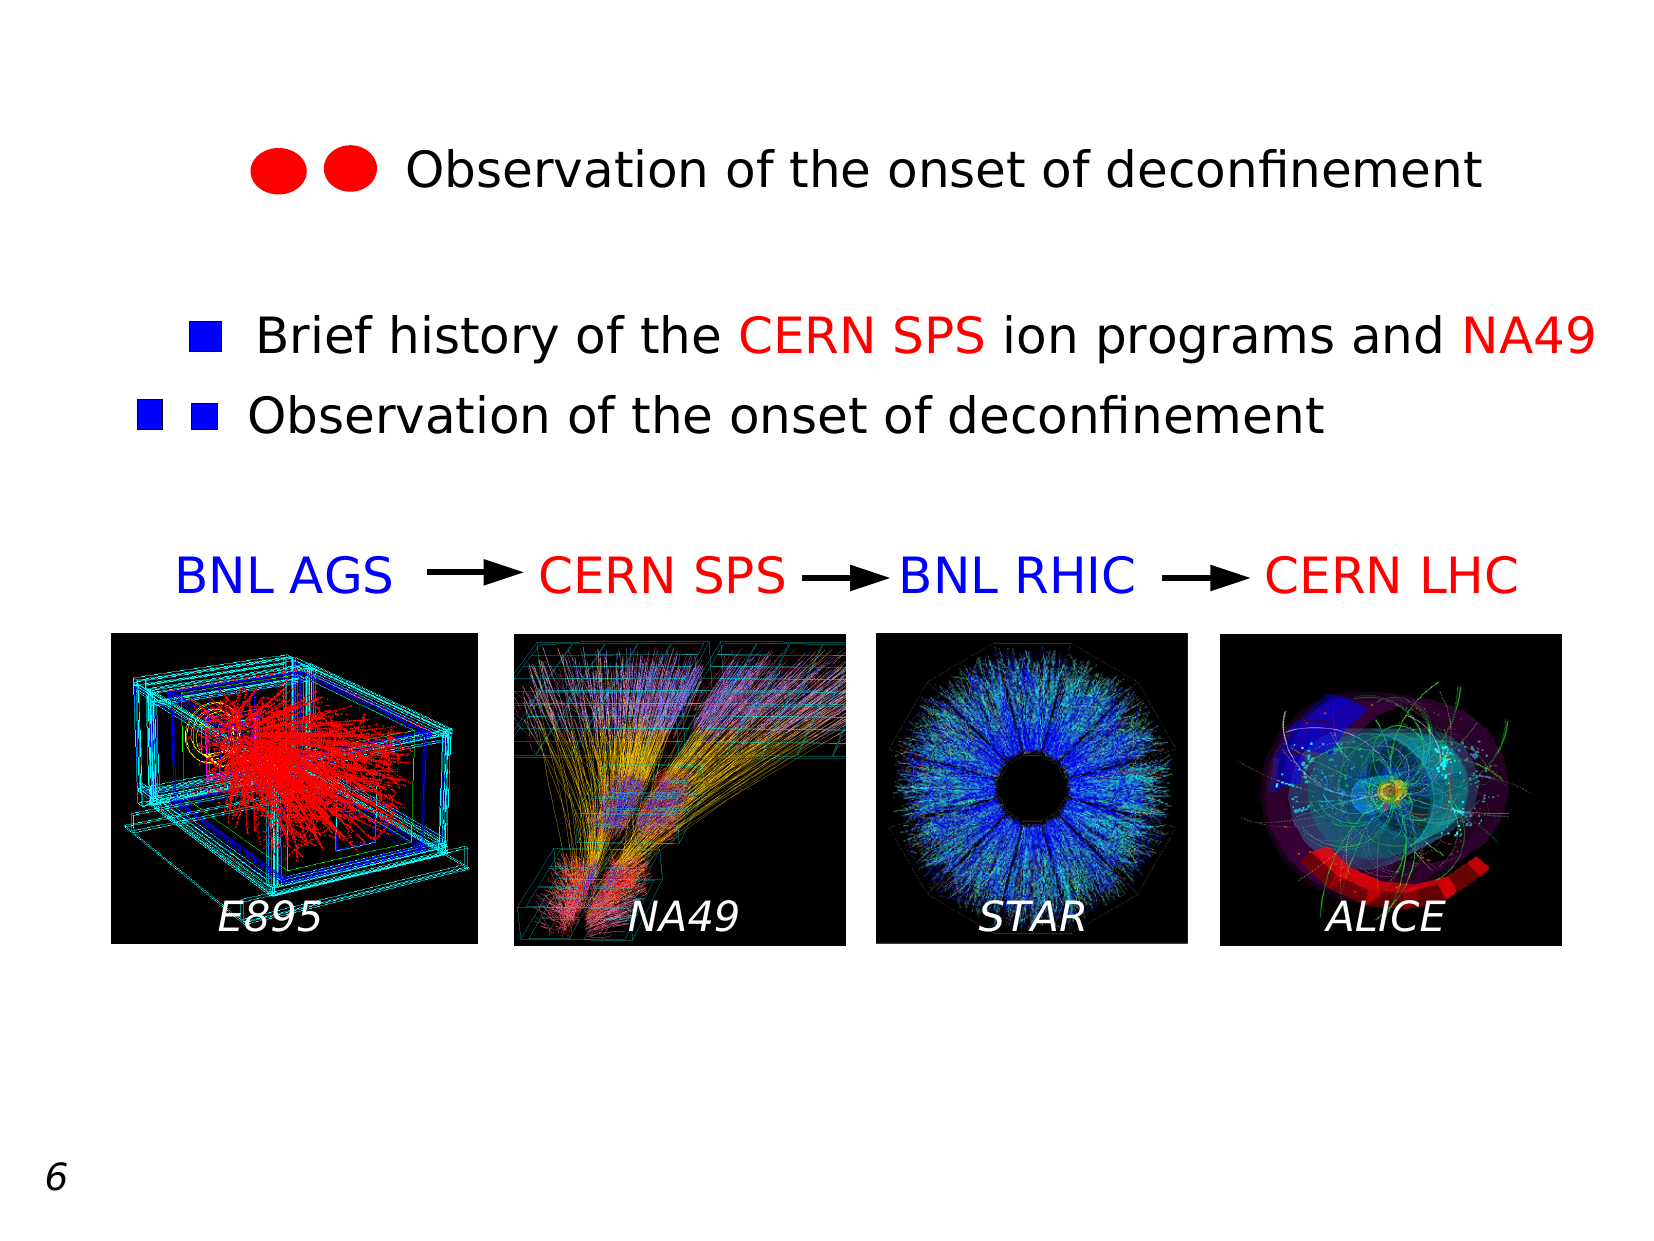

Observation of the onset of deconfinement
Brief history of the CERN SPS ion programs and NA49
Observation of the onset of deconfinement
BNL AGS CERN SPS BNL RHIC CERN LHC
 E895 NA49 STAR ALICE